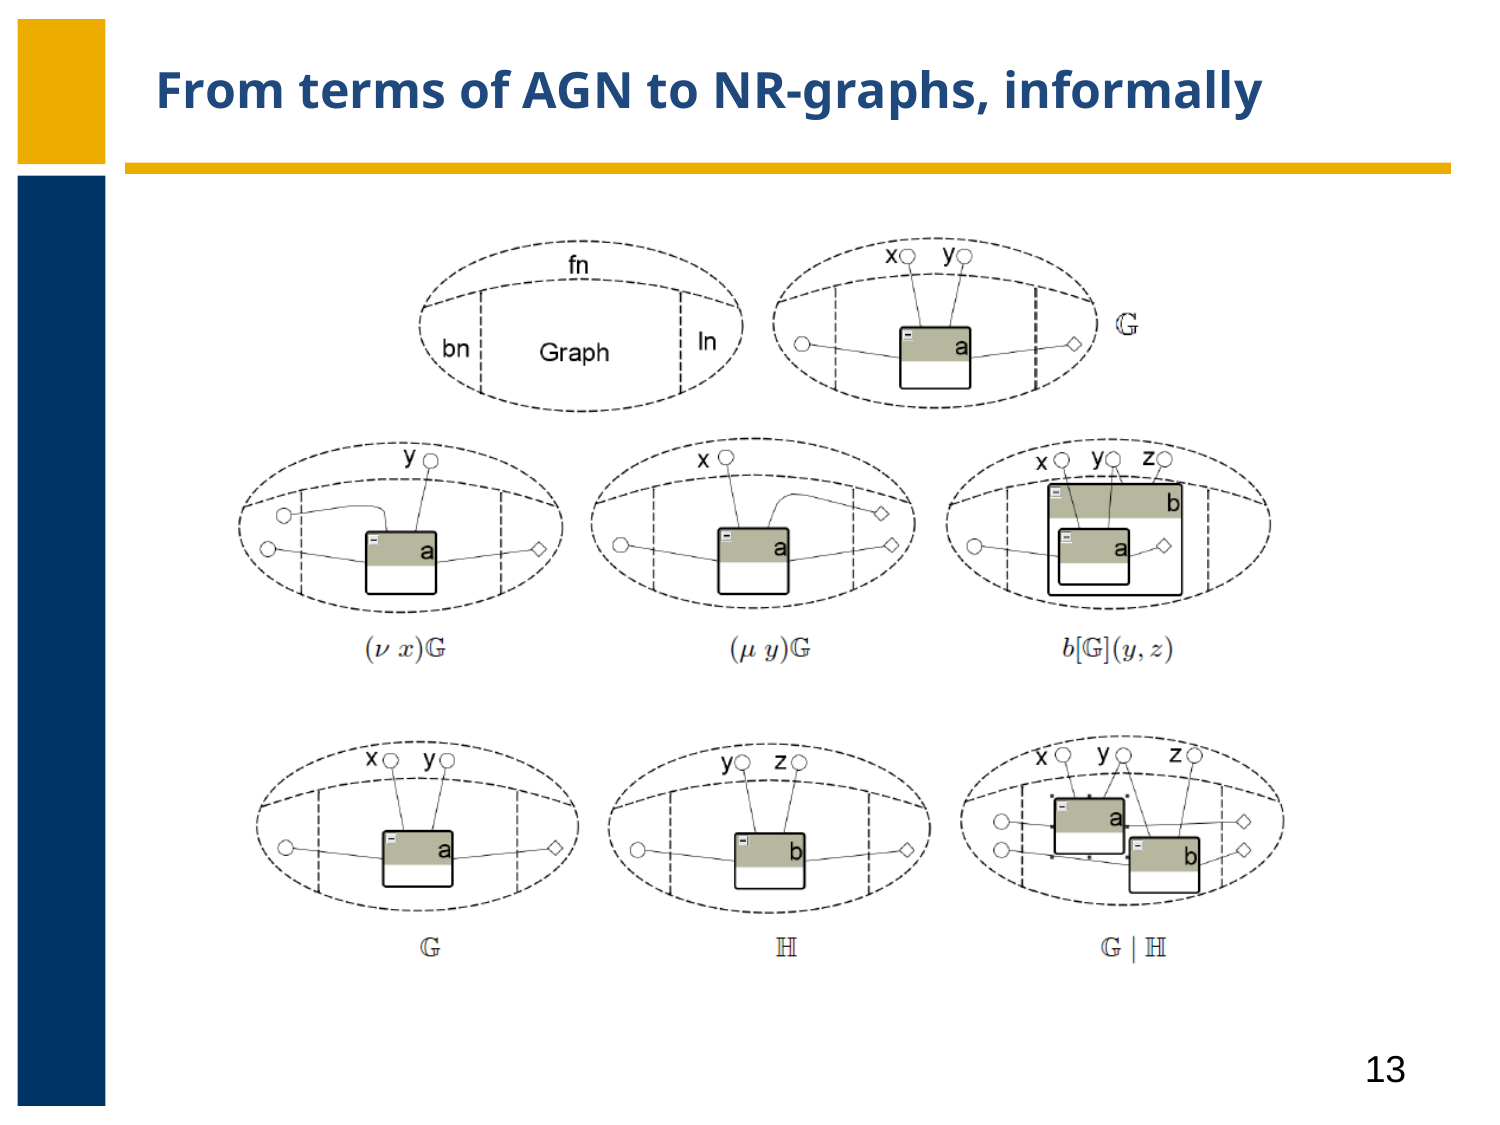

# From terms of AGN to NR-graphs, informally
13